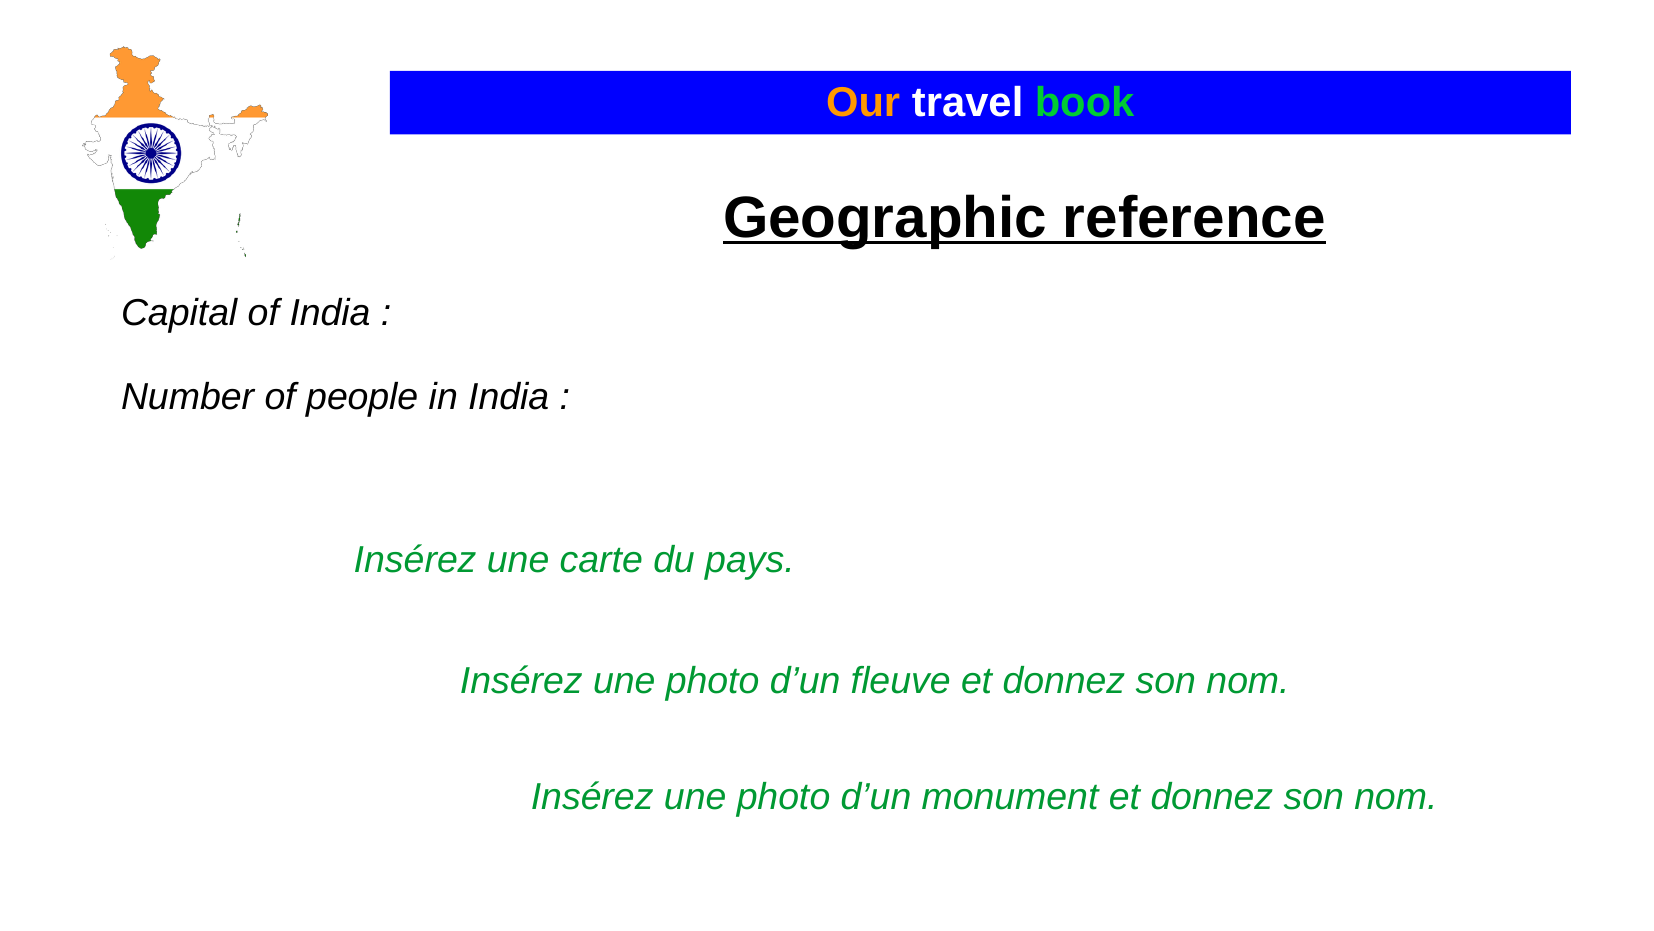

Our travel book
Geographic reference
Capital of India :
Number of people in India :
Insérez une carte du pays.
Insérez une photo d’un fleuve et donnez son nom.
Insérez une photo d’un monument et donnez son nom.